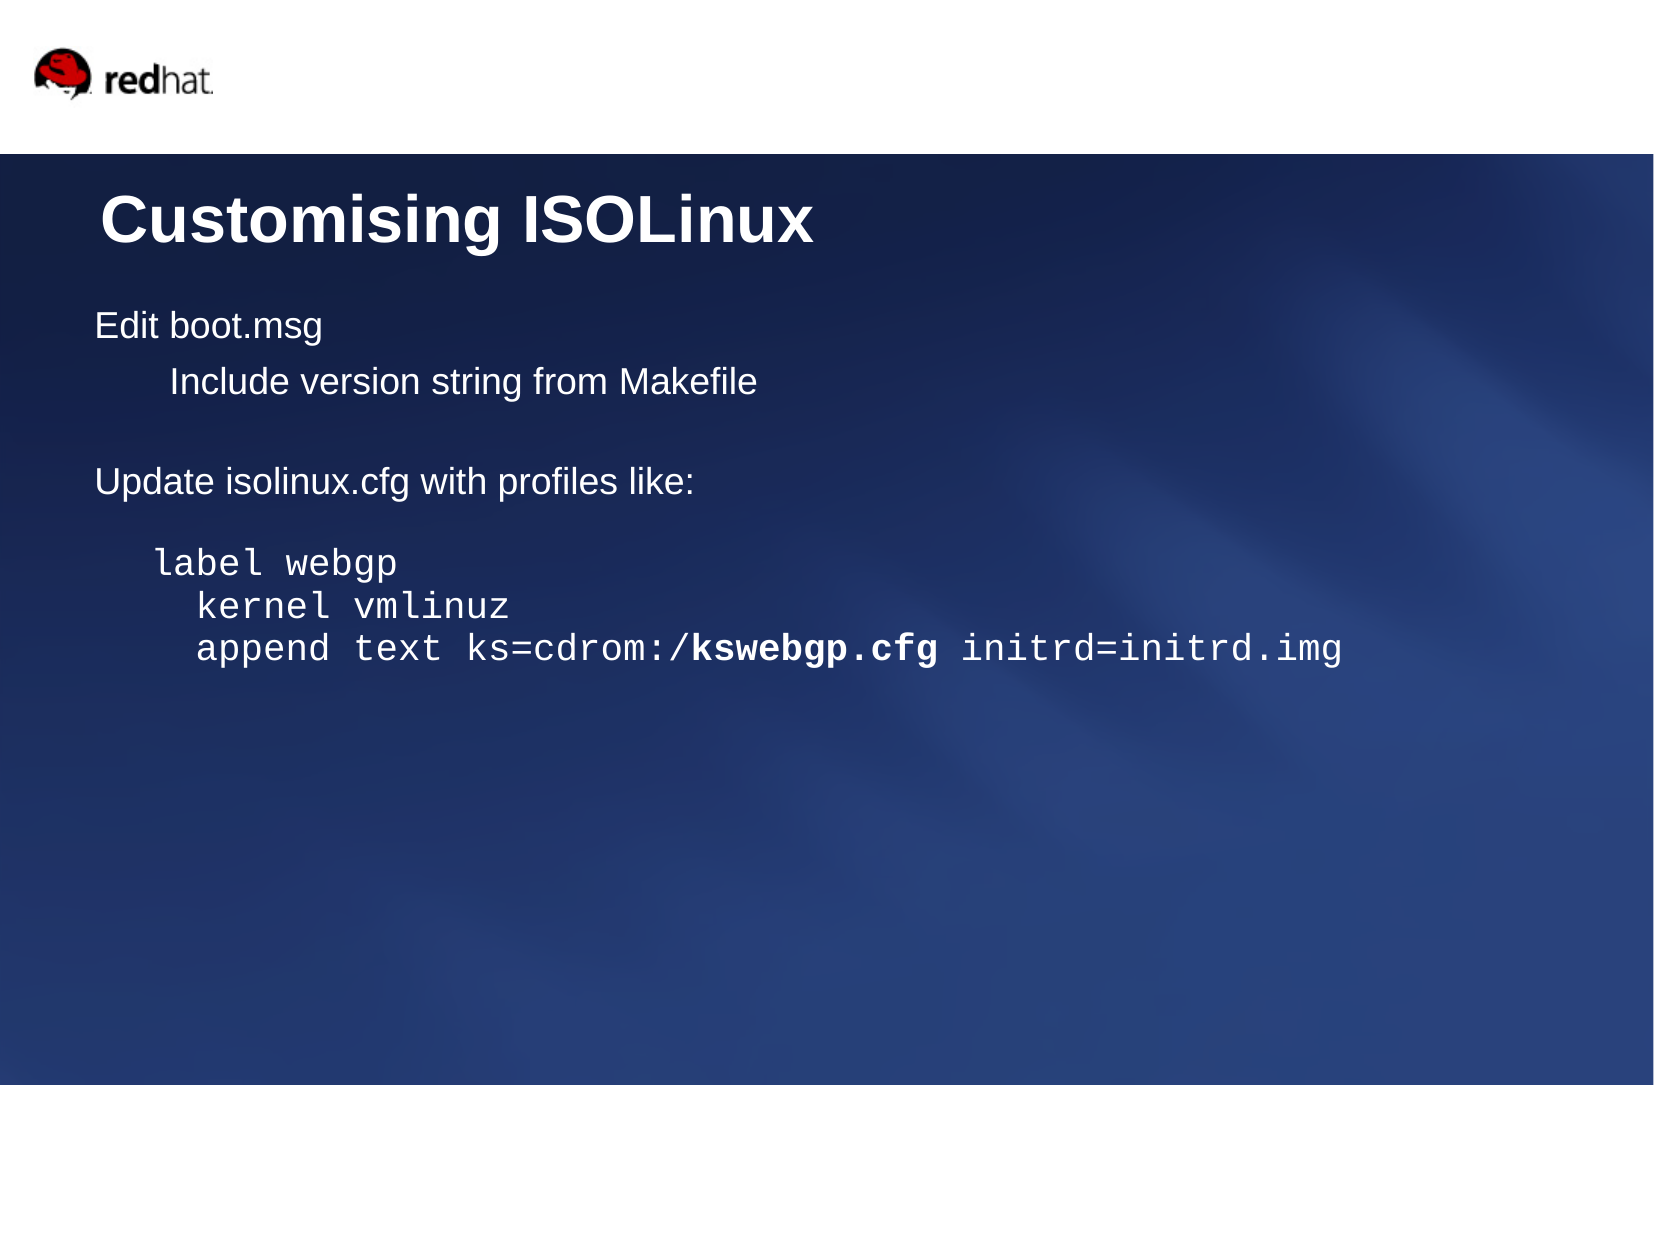

# Customising ISOLinux
Edit boot.msg
Include version string from Makefile
Update isolinux.cfg with profiles like:
label webgp
 kernel vmlinuz
 append text ks=cdrom:/kswebgp.cfg initrd=initrd.img